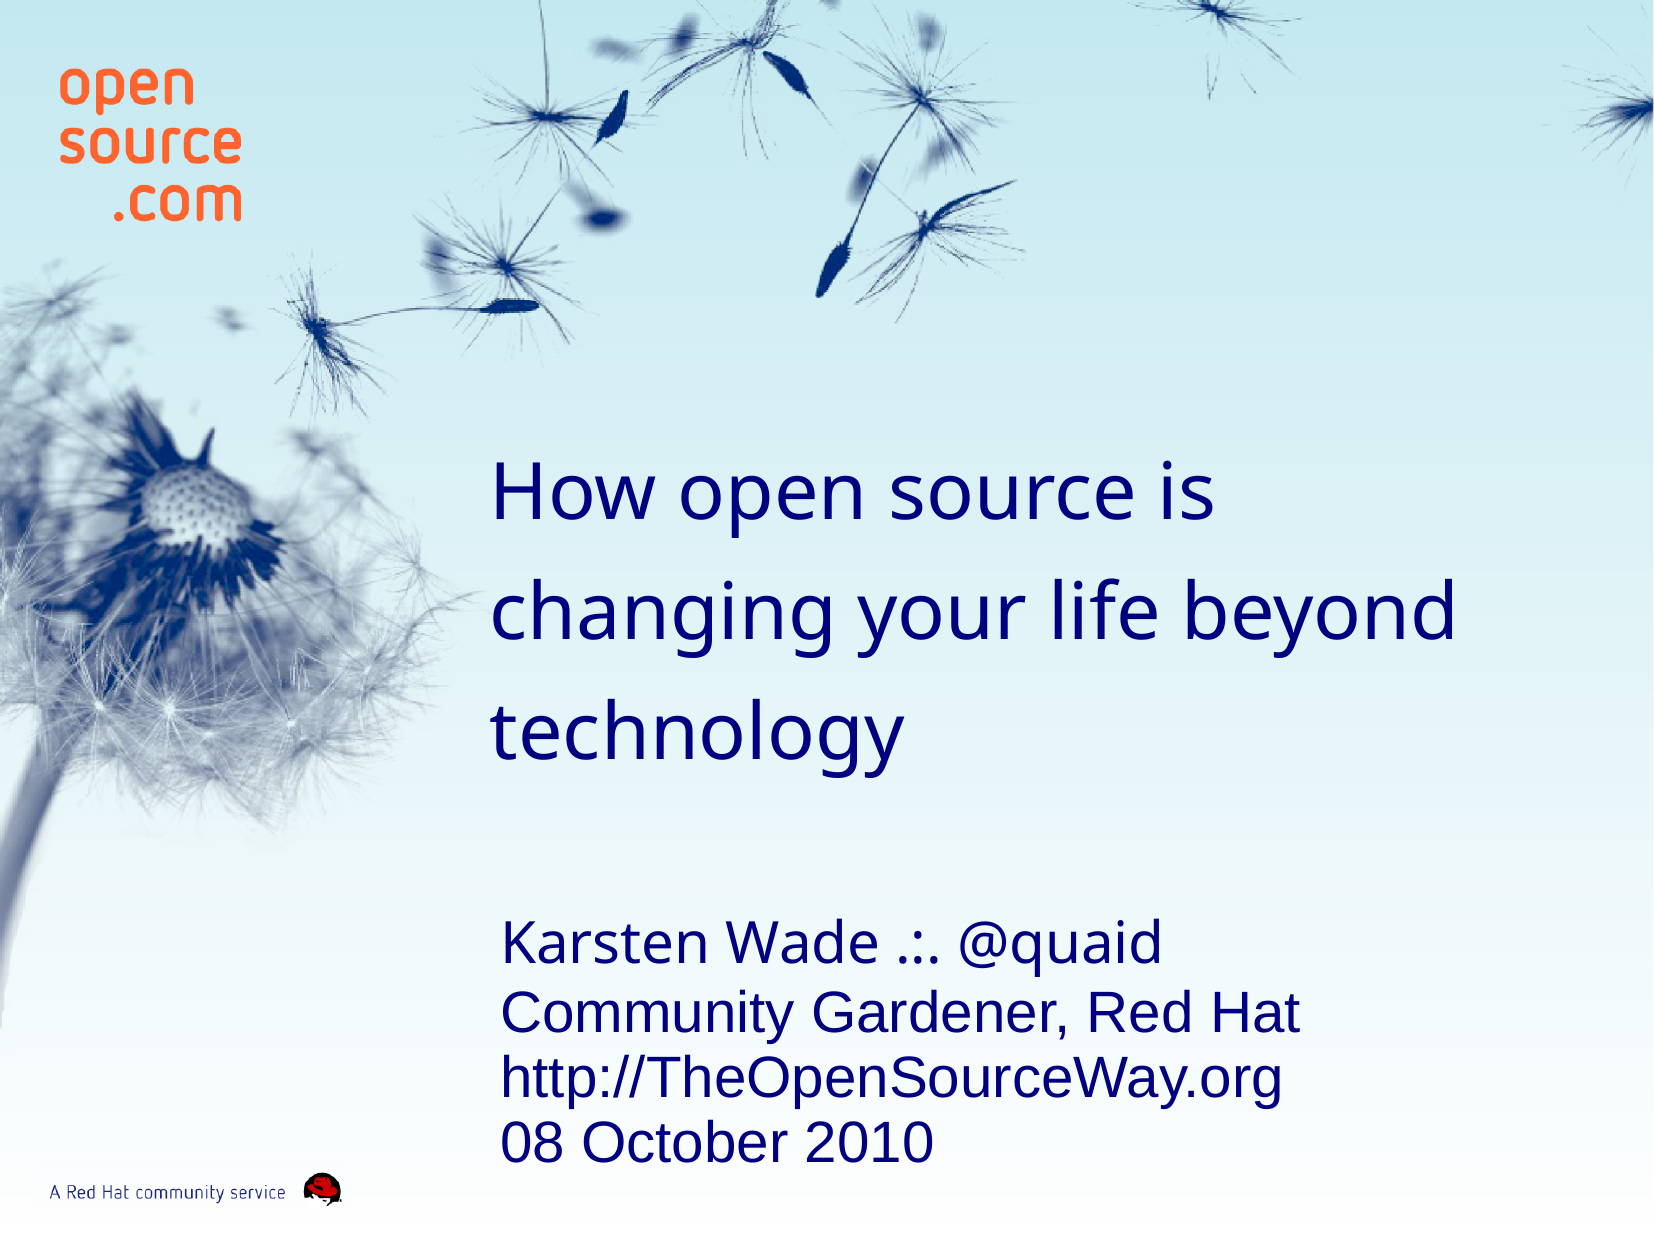

How open source is changing your life beyond technology
Karsten Wade .:. @quaid
Community Gardener, Red Hat
http://TheOpenSourceWay.org
08 October 2010